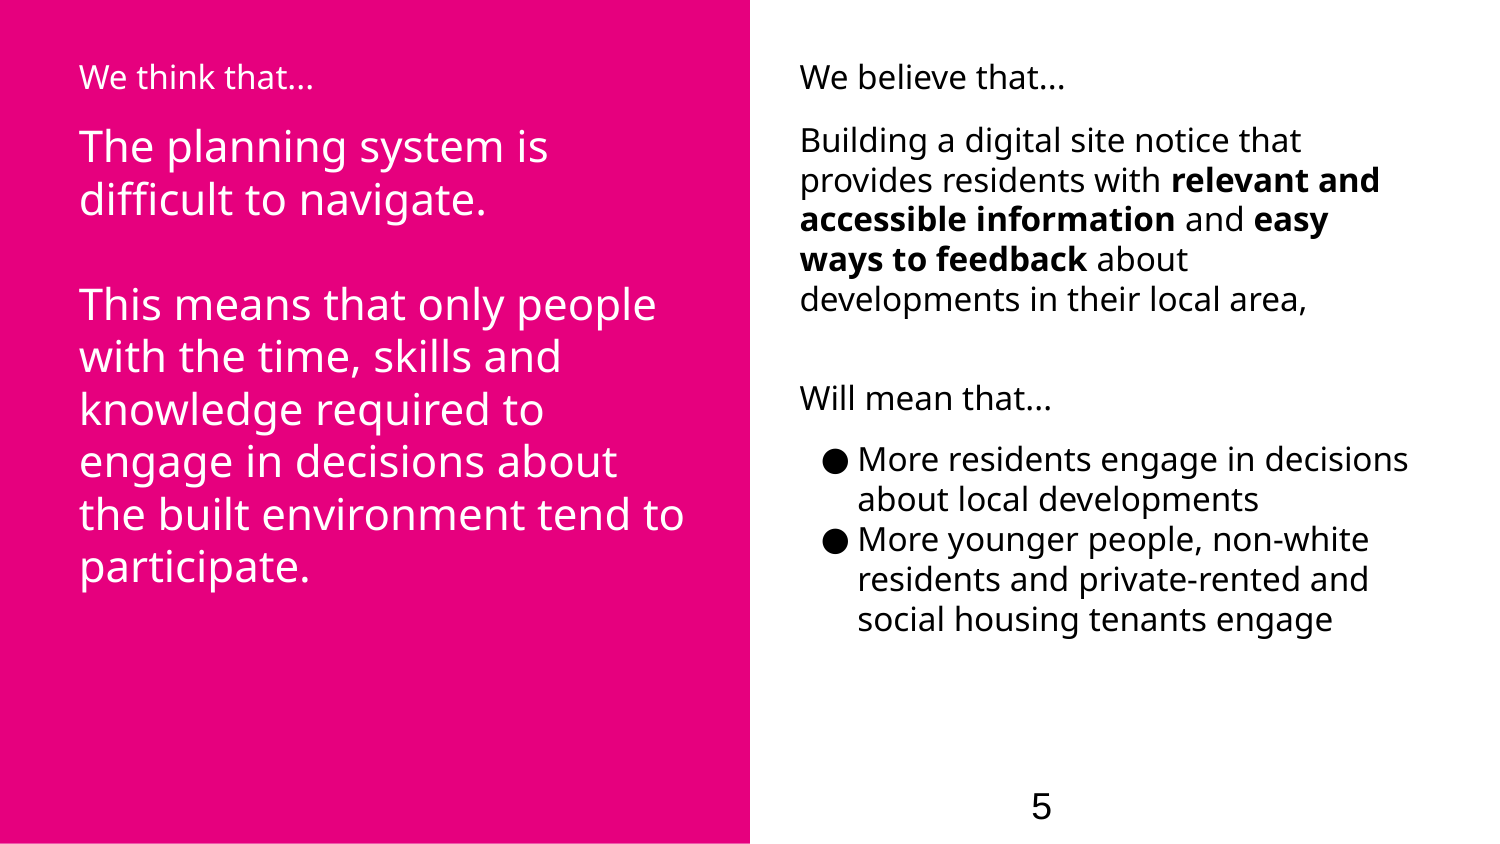

We think that...
We believe that...
# The planning system is difficult to navigate. This means that only people with the time, skills and knowledge required to engage in decisions about the built environment tend to participate.
Building a digital site notice that provides residents with relevant and accessible information and easy ways to feedback about developments in their local area,
Will mean that...
More residents engage in decisions about local developments
More younger people, non-white residents and private-rented and social housing tenants engage